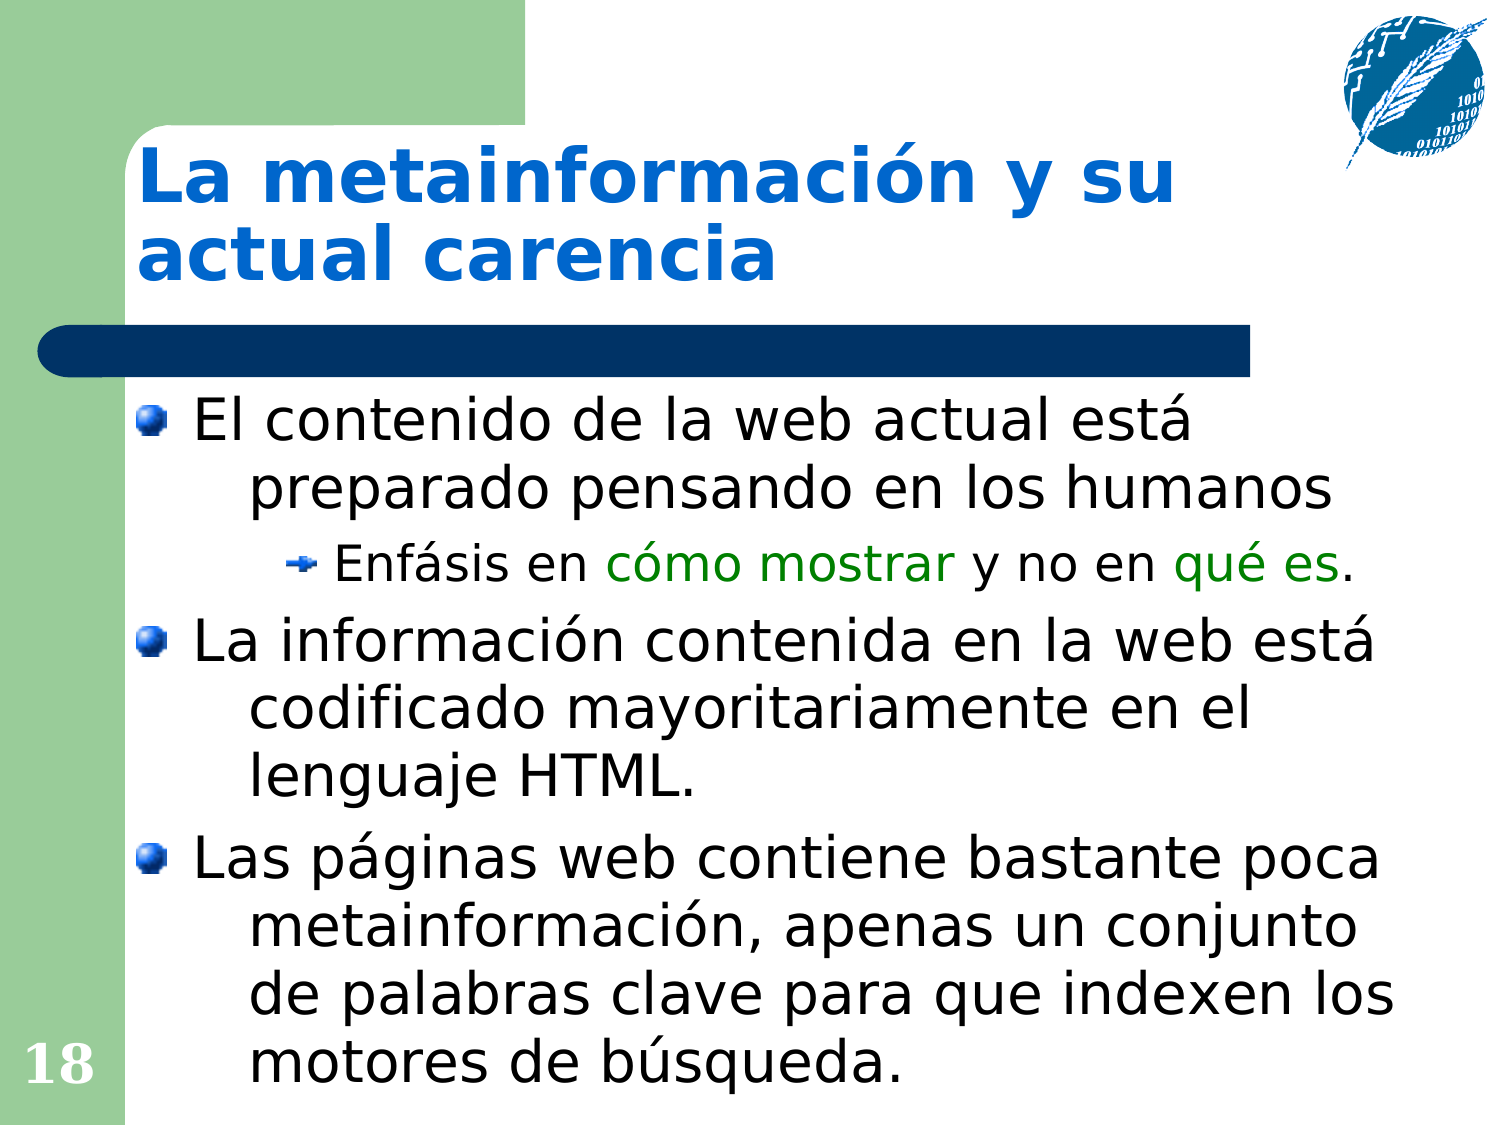

# La metainformación y su actual carencia
El contenido de la web actual está preparado pensando en los humanos
Enfásis en cómo mostrar y no en qué es.
La información contenida en la web está codificado mayoritariamente en el lenguaje HTML.
Las páginas web contiene bastante poca metainformación, apenas un conjunto de palabras clave para que indexen los motores de búsqueda.
18